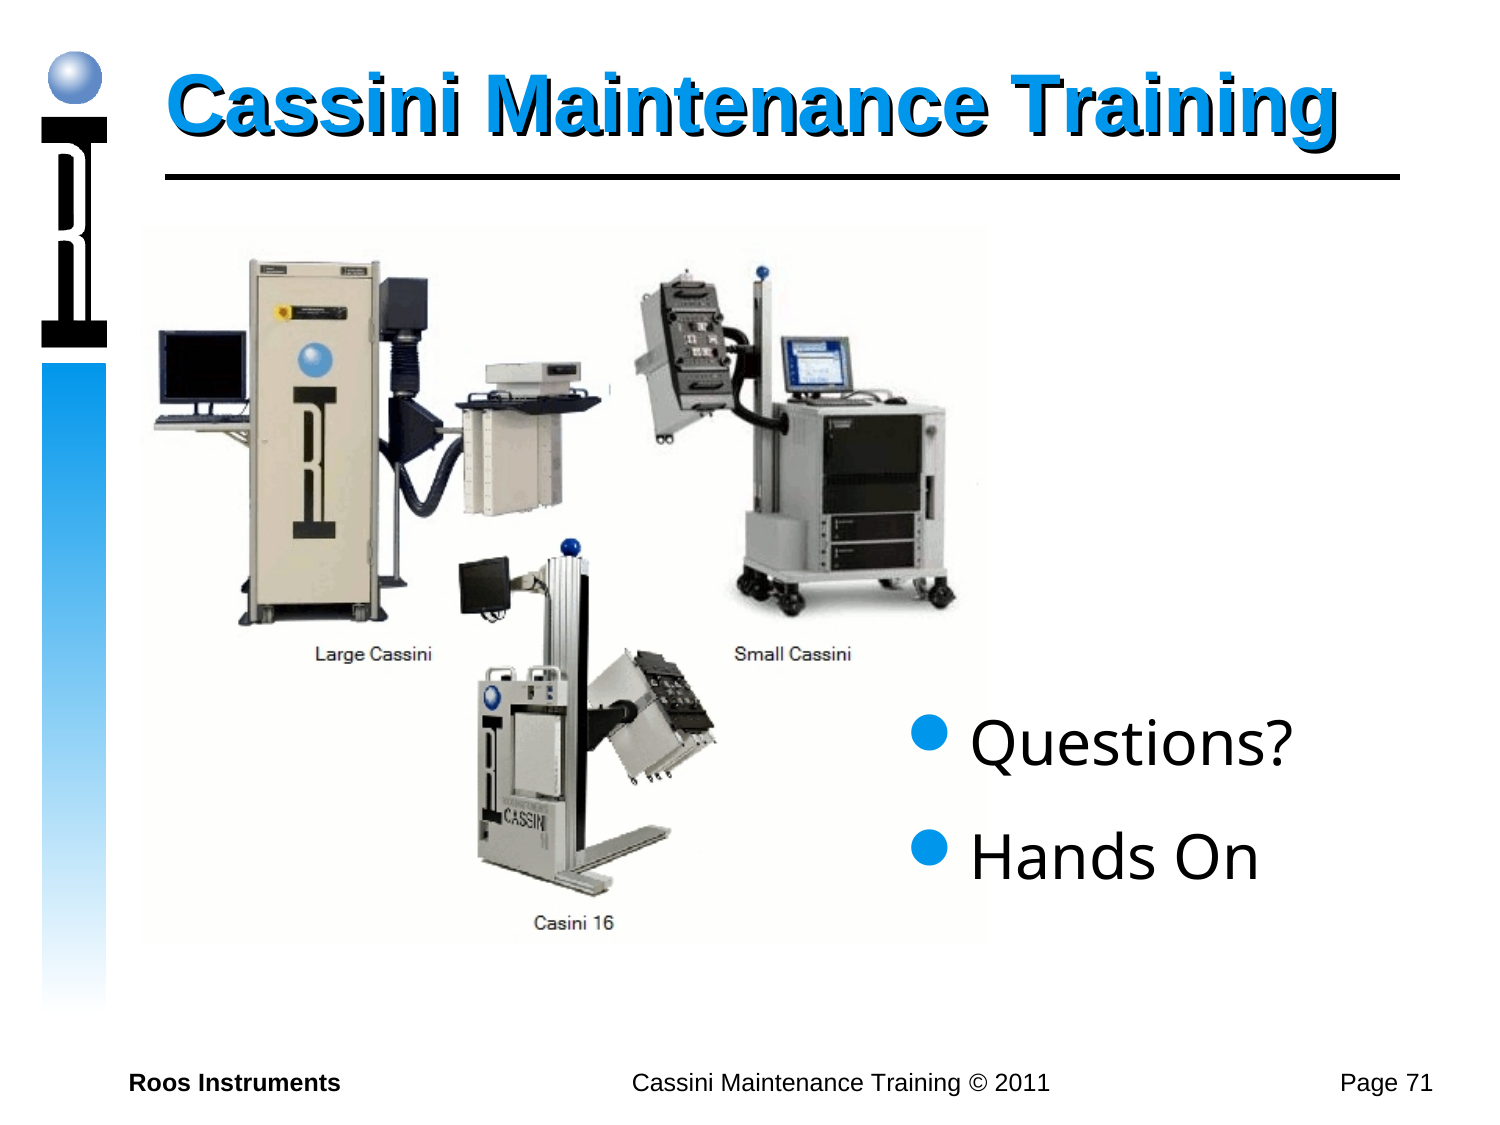

# Cassini Maintenance Training
Questions?
Hands On